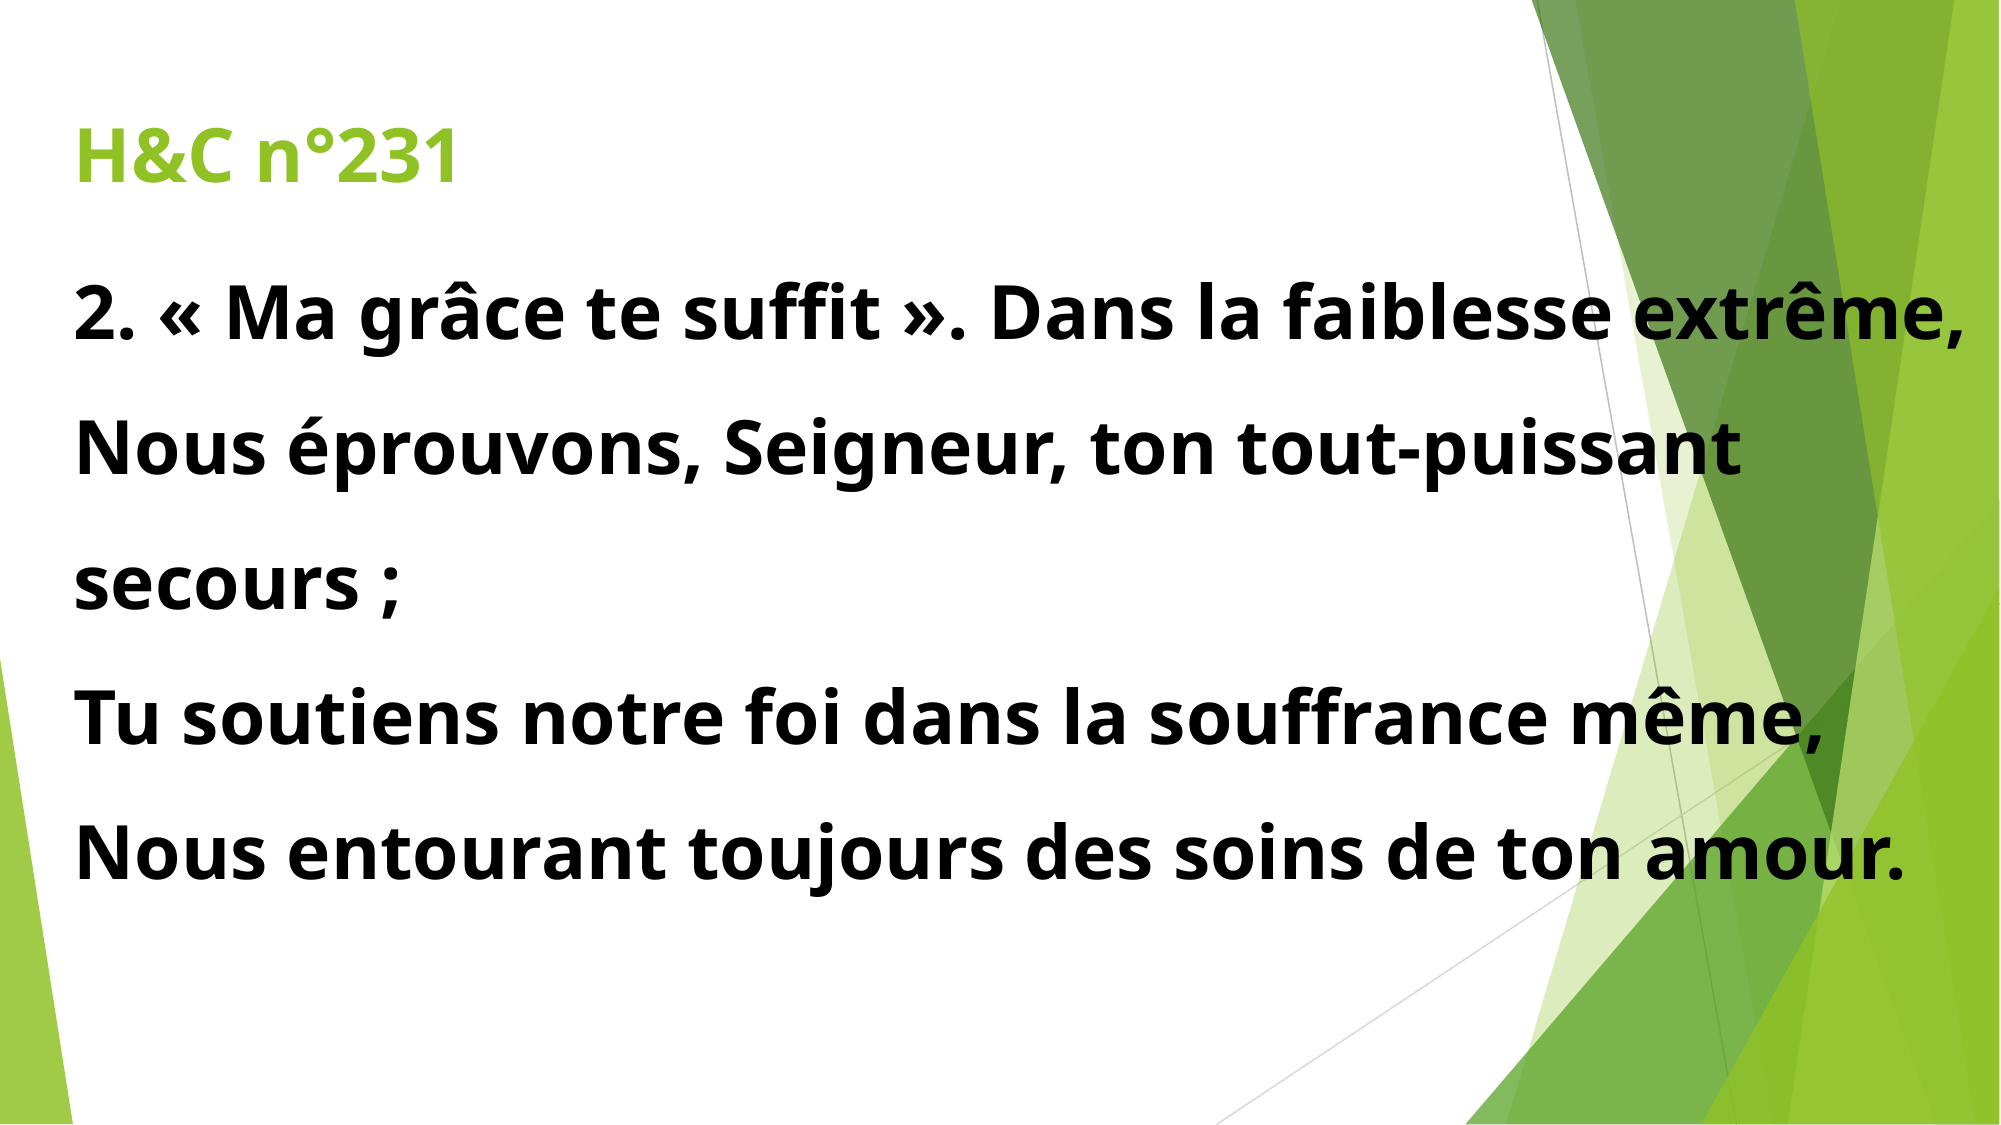

H&C n°231
2. « Ma grâce te suffit ». Dans la faiblesse extrême,
Nous éprouvons, Seigneur, ton tout-puissant secours ;
Tu soutiens notre foi dans la souffrance même,
Nous entourant toujours des soins de ton amour.